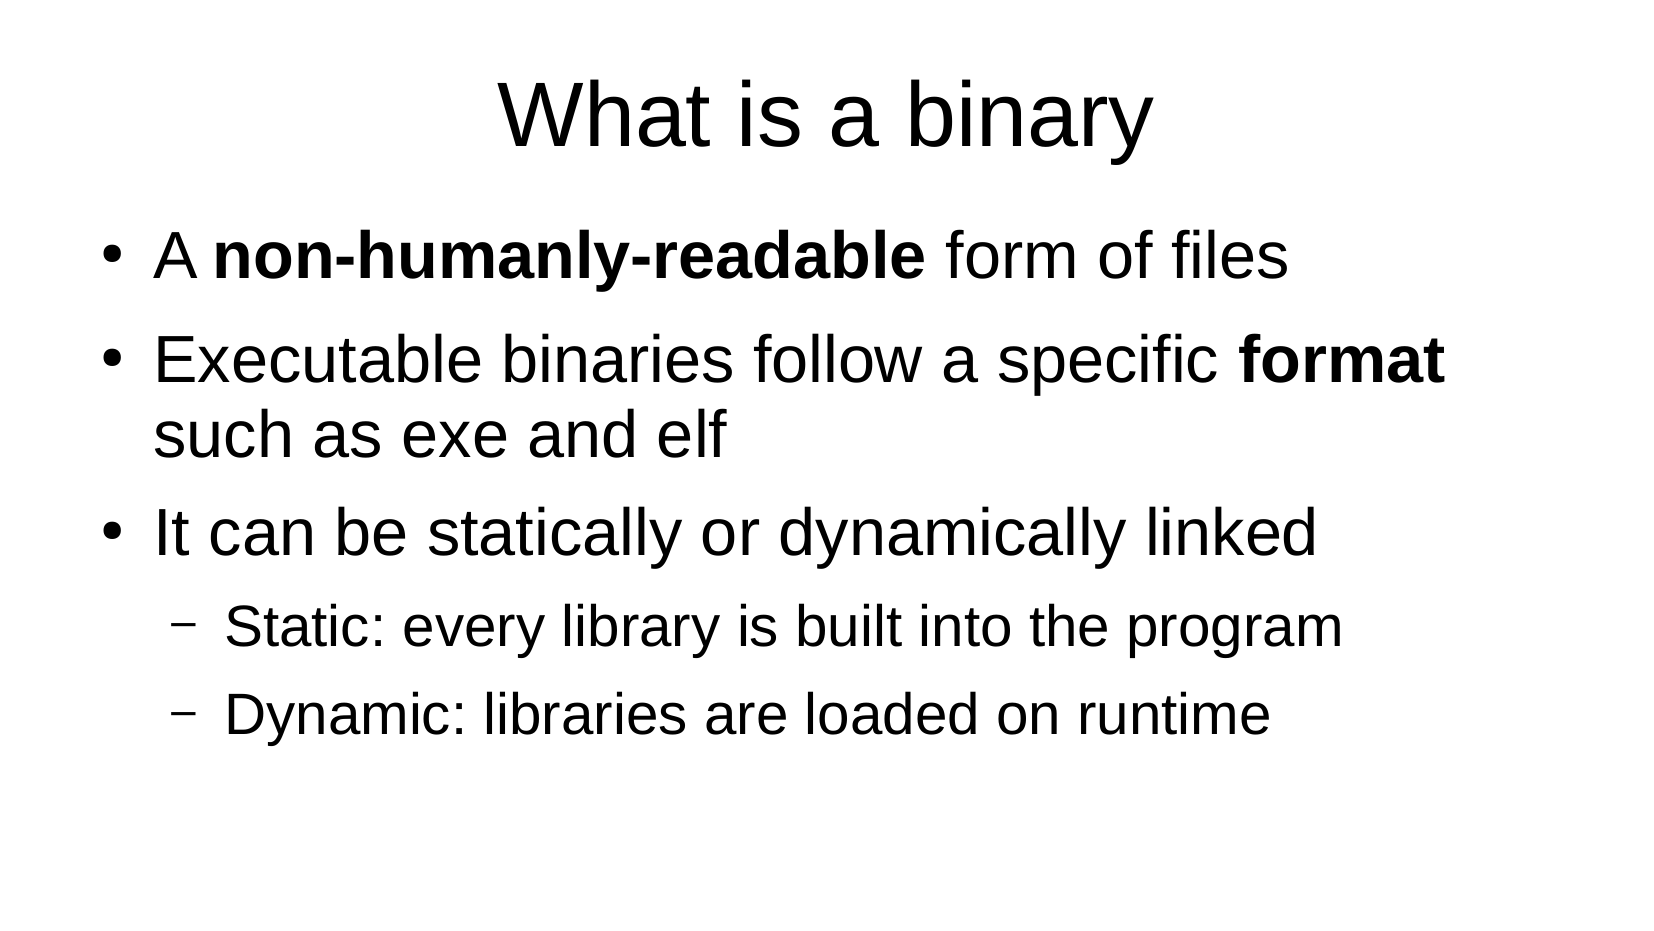

# What is a binary
A non-humanly-readable form of files
Executable binaries follow a specific format such as exe and elf
It can be statically or dynamically linked
Static: every library is built into the program
Dynamic: libraries are loaded on runtime